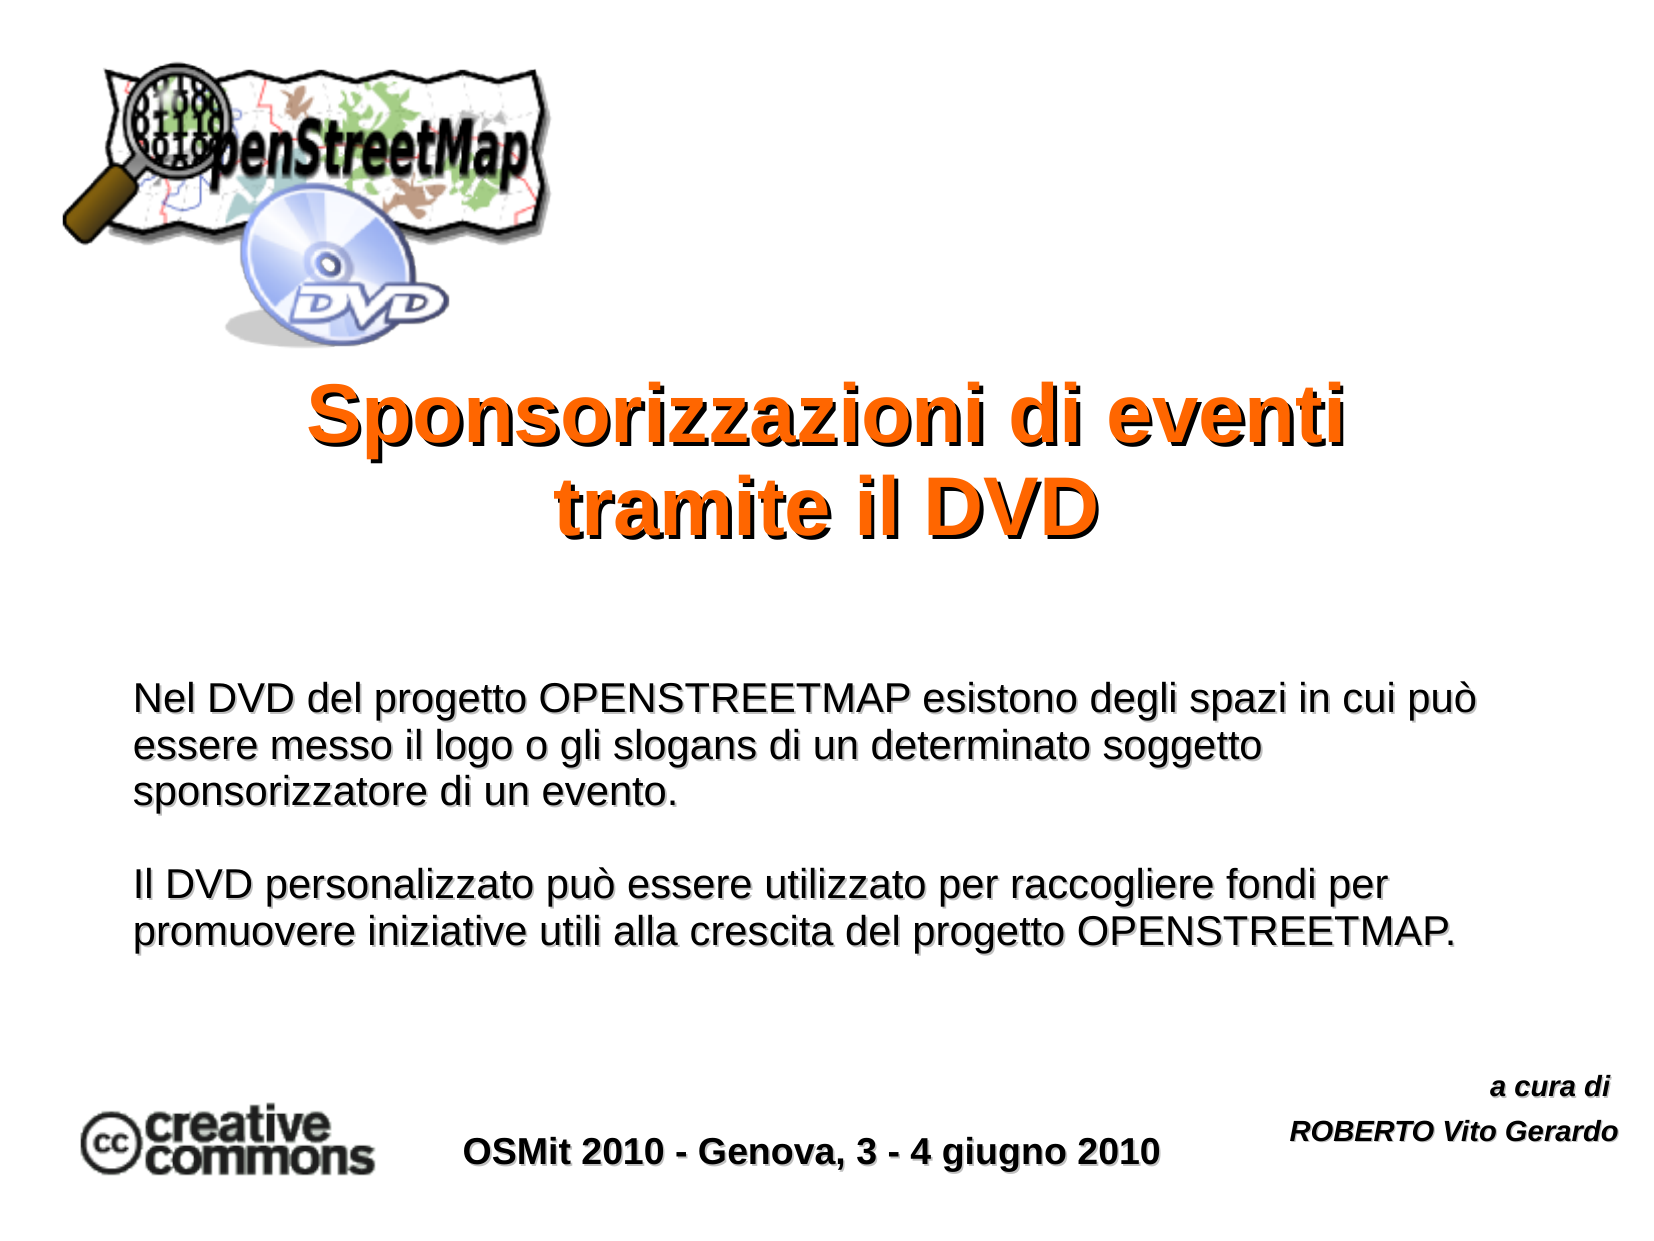

Sponsorizzazioni di eventi tramite il DVD
Nel DVD del progetto OPENSTREETMAP esistono degli spazi in cui può essere messo il logo o gli slogans di un determinato soggetto sponsorizzatore di un evento.
Il DVD personalizzato può essere utilizzato per raccogliere fondi per promuovere iniziative utili alla crescita del progetto OPENSTREETMAP.
a cura di
 ROBERTO Vito Gerardo
OSMit 2010 - Genova, 3 - 4 giugno 2010